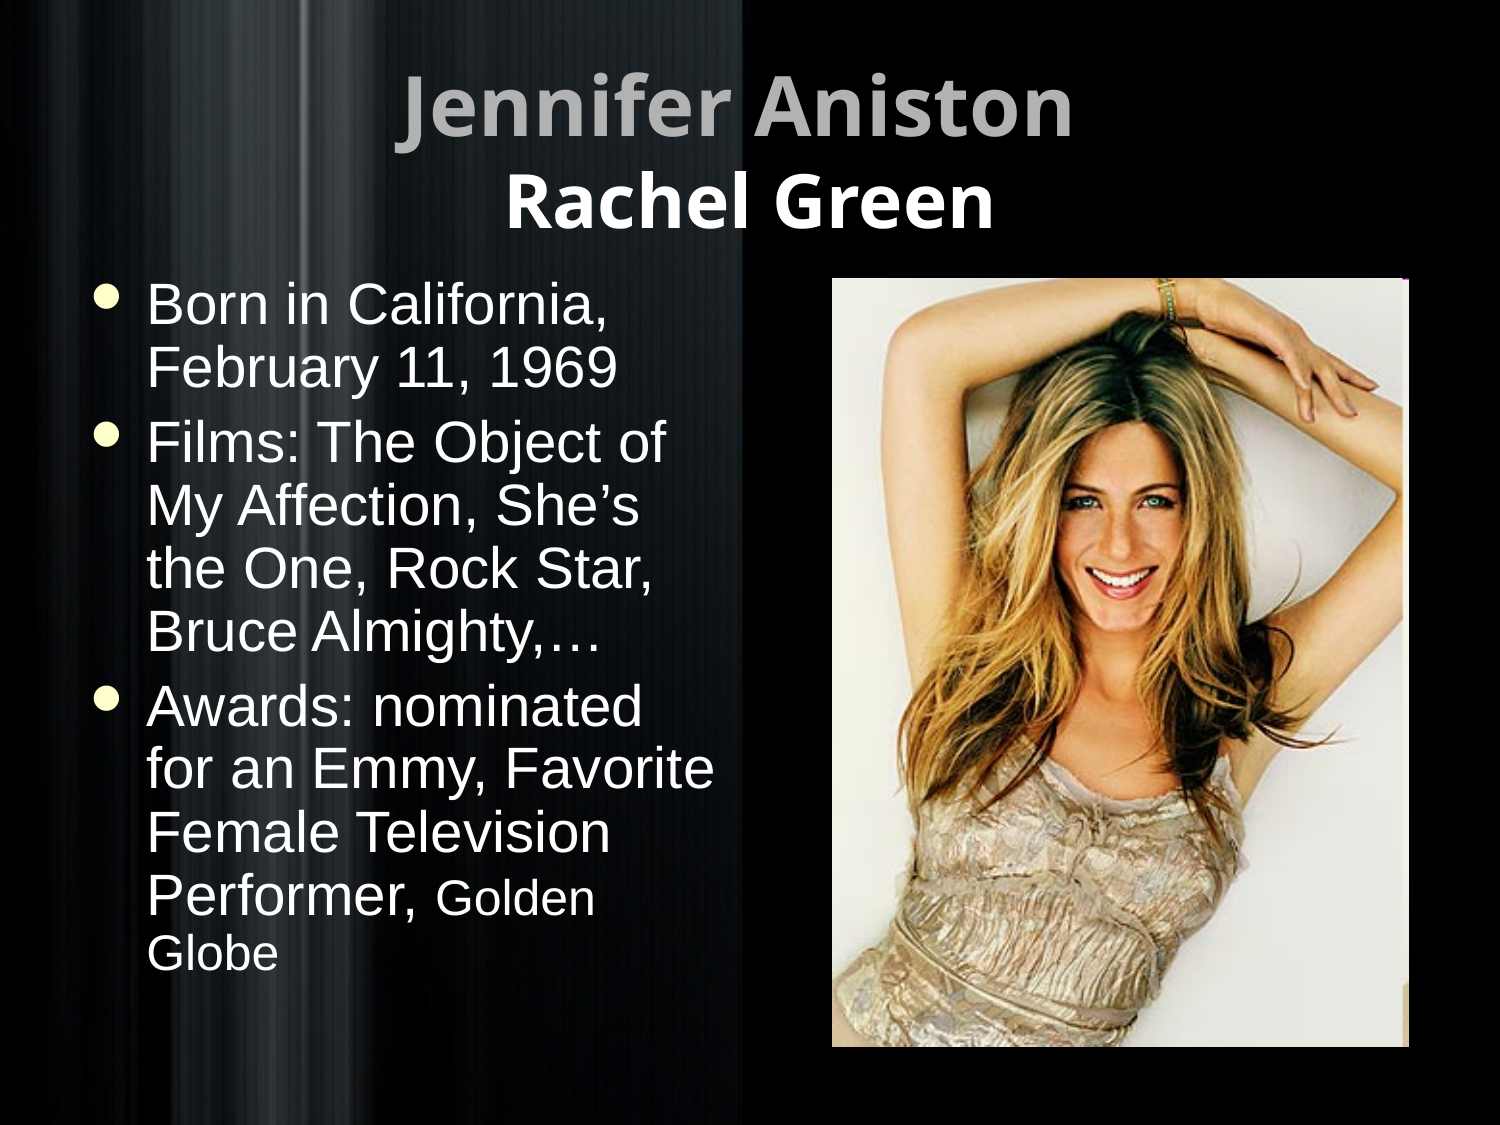

# Jennifer Aniston Rachel Green
Born in California, February 11, 1969
Films: The Object of My Affection, She’s the One, Rock Star, Bruce Almighty,…
Awards: nominated for an Emmy, Favorite Female Television Performer, Golden Globe